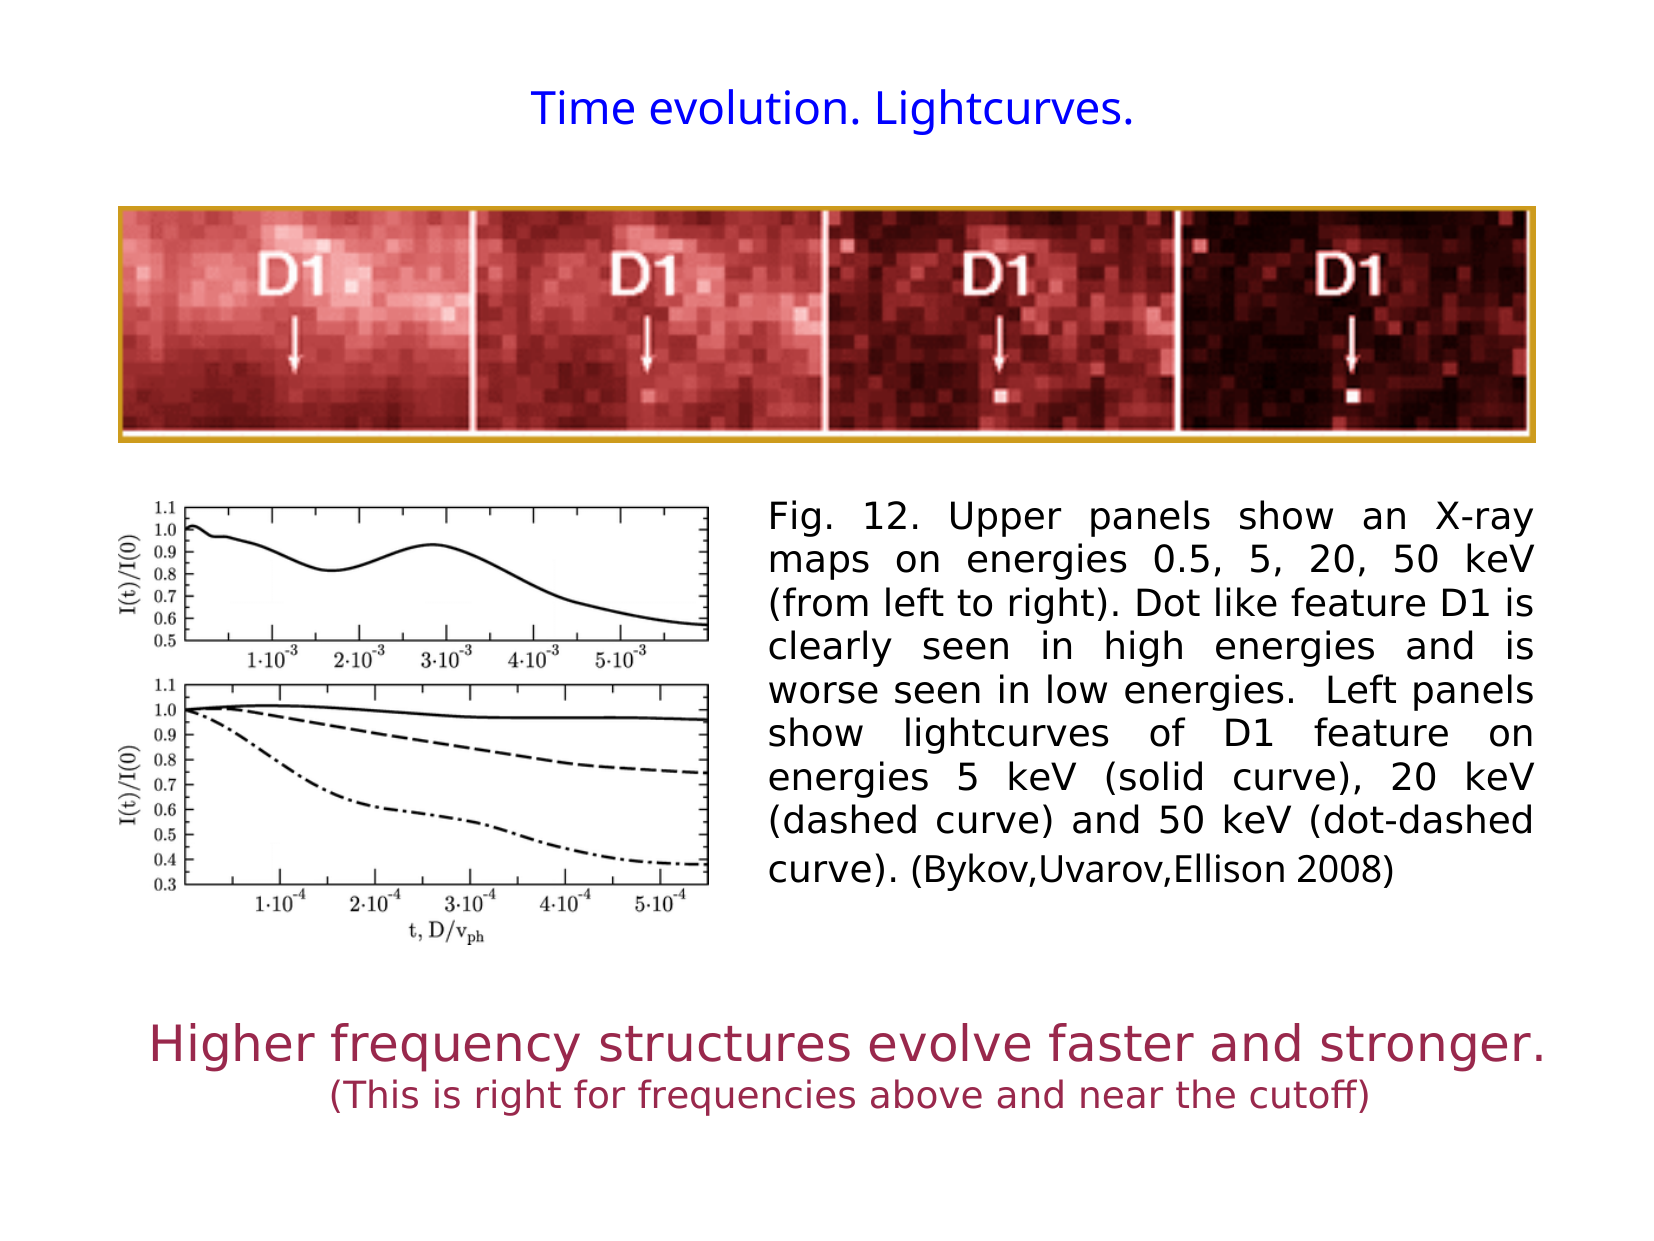

# Time evolution. Lightcurves.
Fig. 12. Upper panels show an X-ray maps on energies 0.5, 5, 20, 50 keV (from left to right). Dot like feature D1 is clearly seen in high energies and is worse seen in low energies. Left panels show lightcurves of D1 feature on energies 5 keV (solid curve), 20 keV (dashed curve) and 50 keV (dot-dashed curve). (Bykov,Uvarov,Ellison 2008)
Higher frequency structures evolve faster and stronger.
(This is right for frequencies above and near the cutoff)